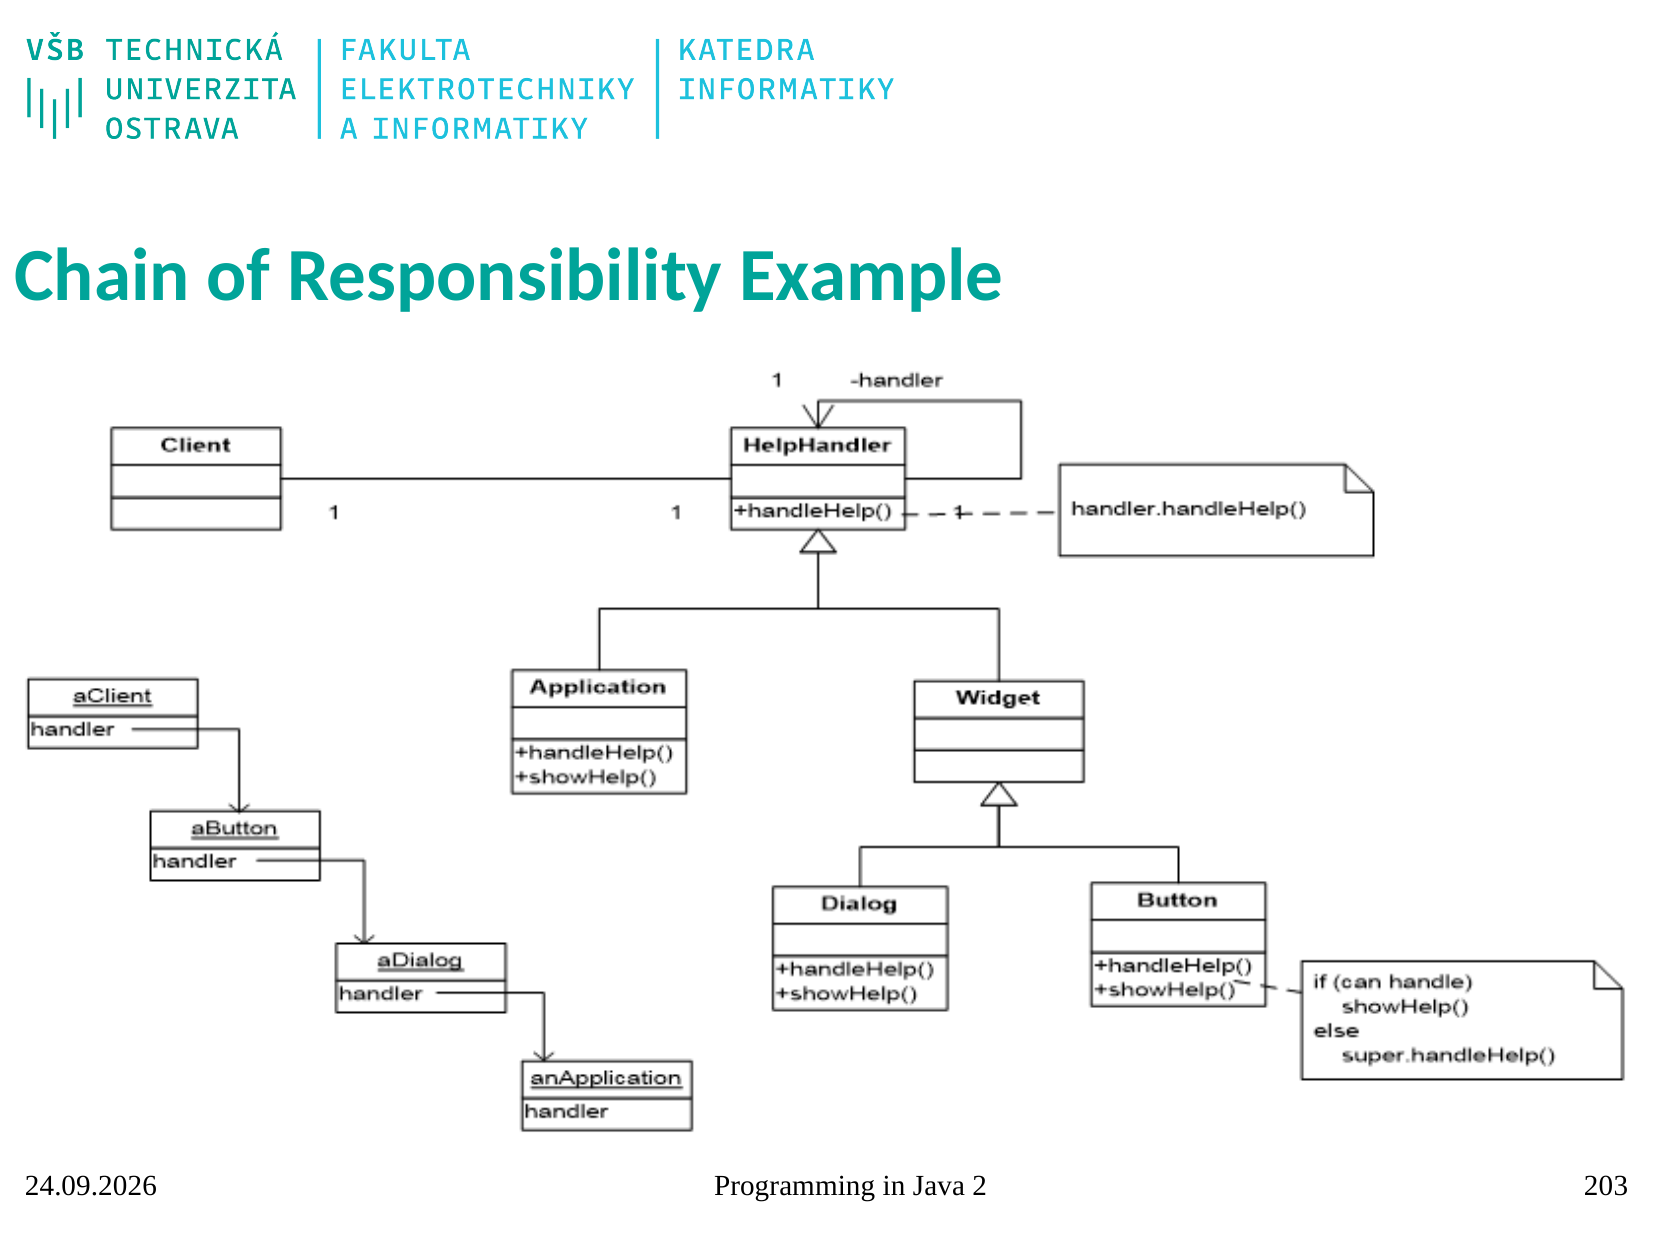

# Chain of Responsibility Example
Programming in Java 2
203